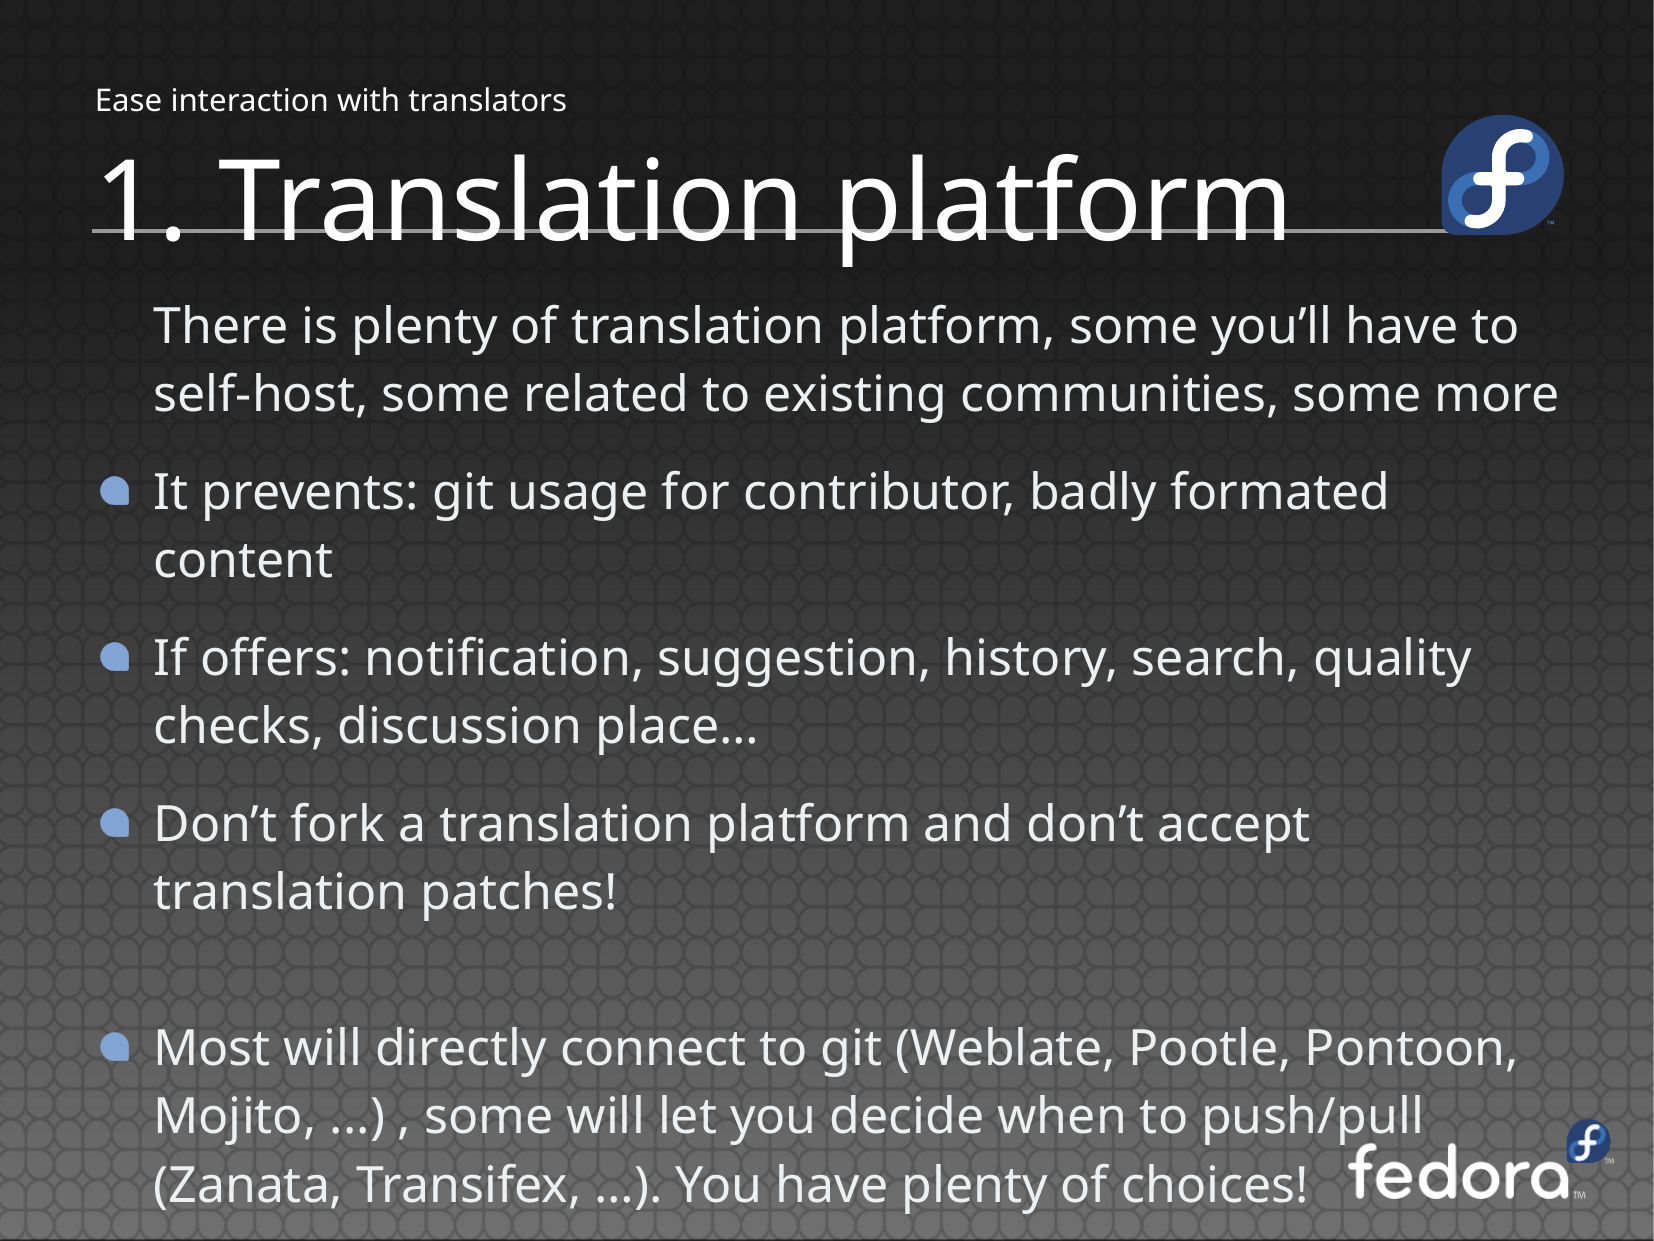

Ease interaction with translators
1. Translation platform
# There is plenty of translation platform, some you’ll have to self-host, some related to existing communities, some more
It prevents: git usage for contributor, badly formated content
If offers: notification, suggestion, history, search, quality checks, discussion place…
Don’t fork a translation platform and don’t accept translation patches!
Most will directly connect to git (Weblate, Pootle, Pontoon, Mojito, ...) , some will let you decide when to push/pull (Zanata, Transifex, …). You have plenty of choices!
All of them support gettext and multiple file format support.